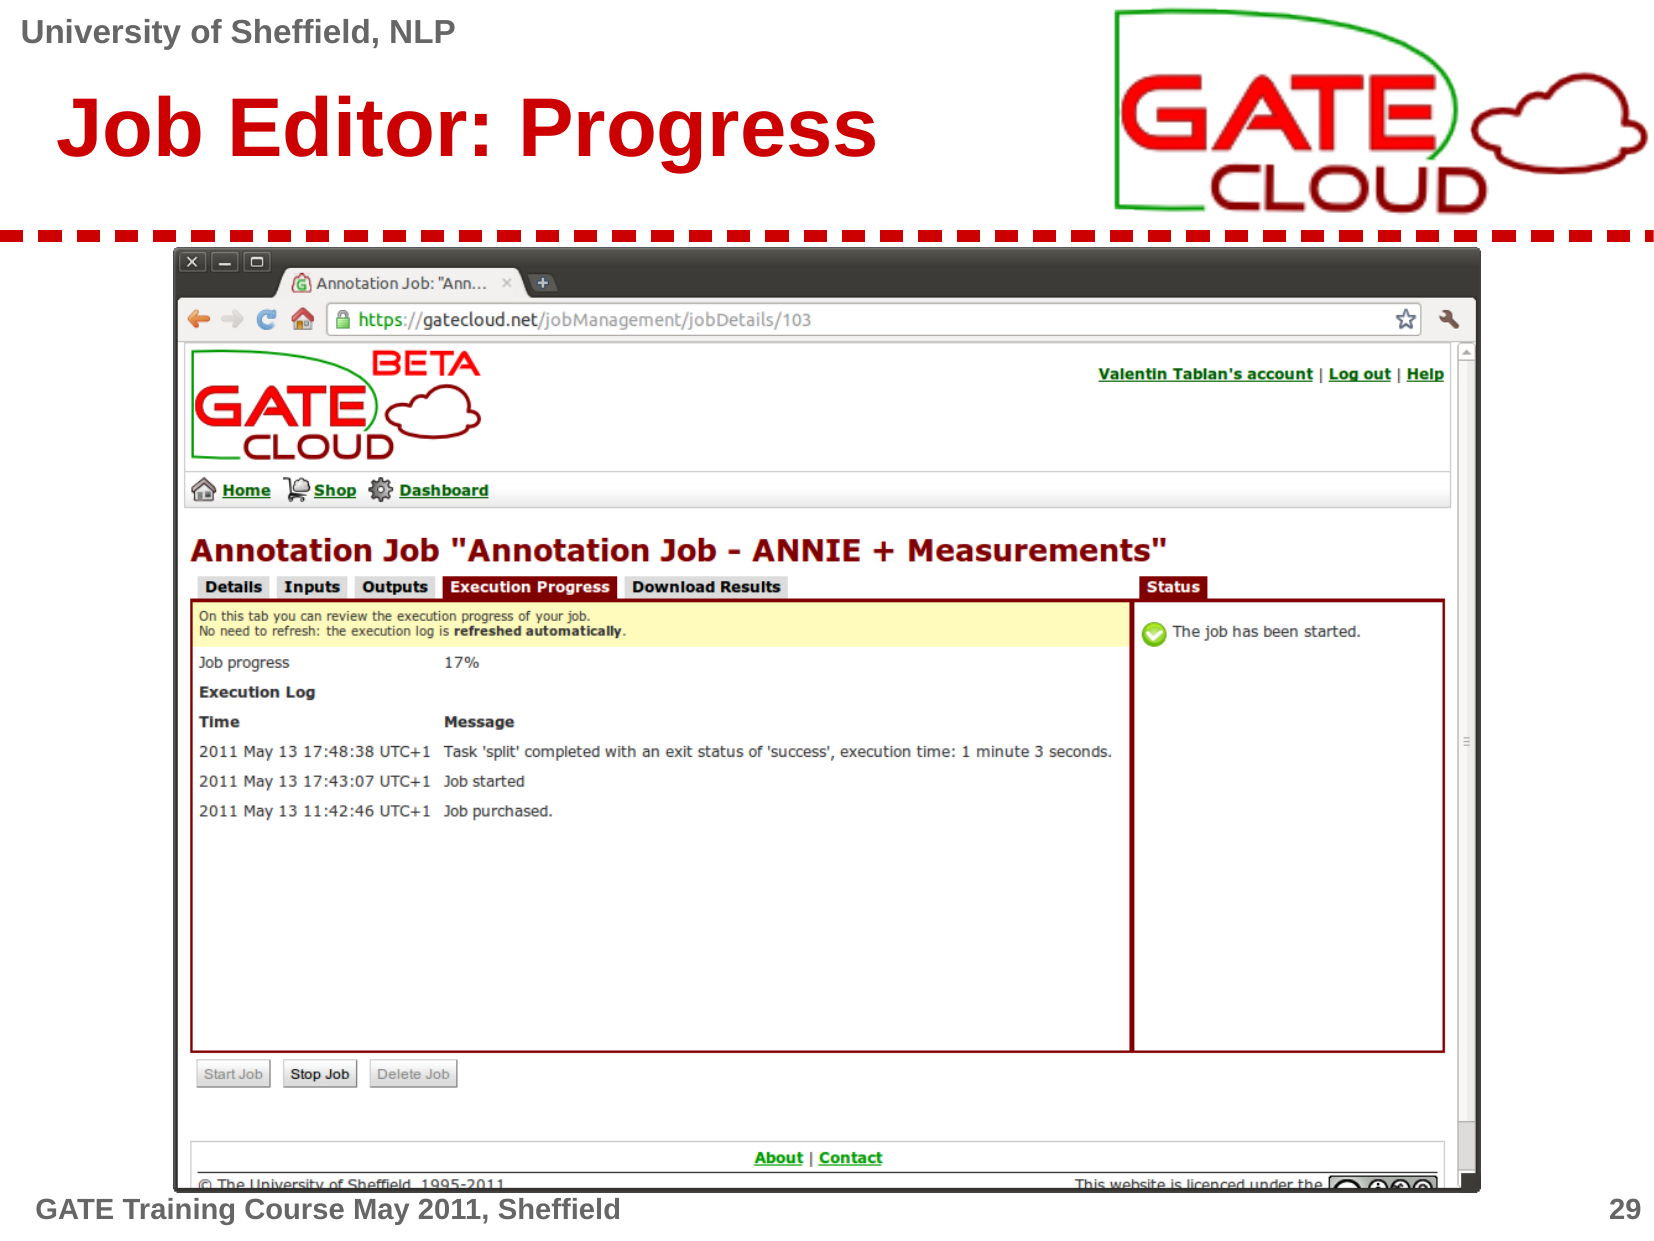

# Job Editor: Progress
GATE Training Course May 2011, Sheffield
29